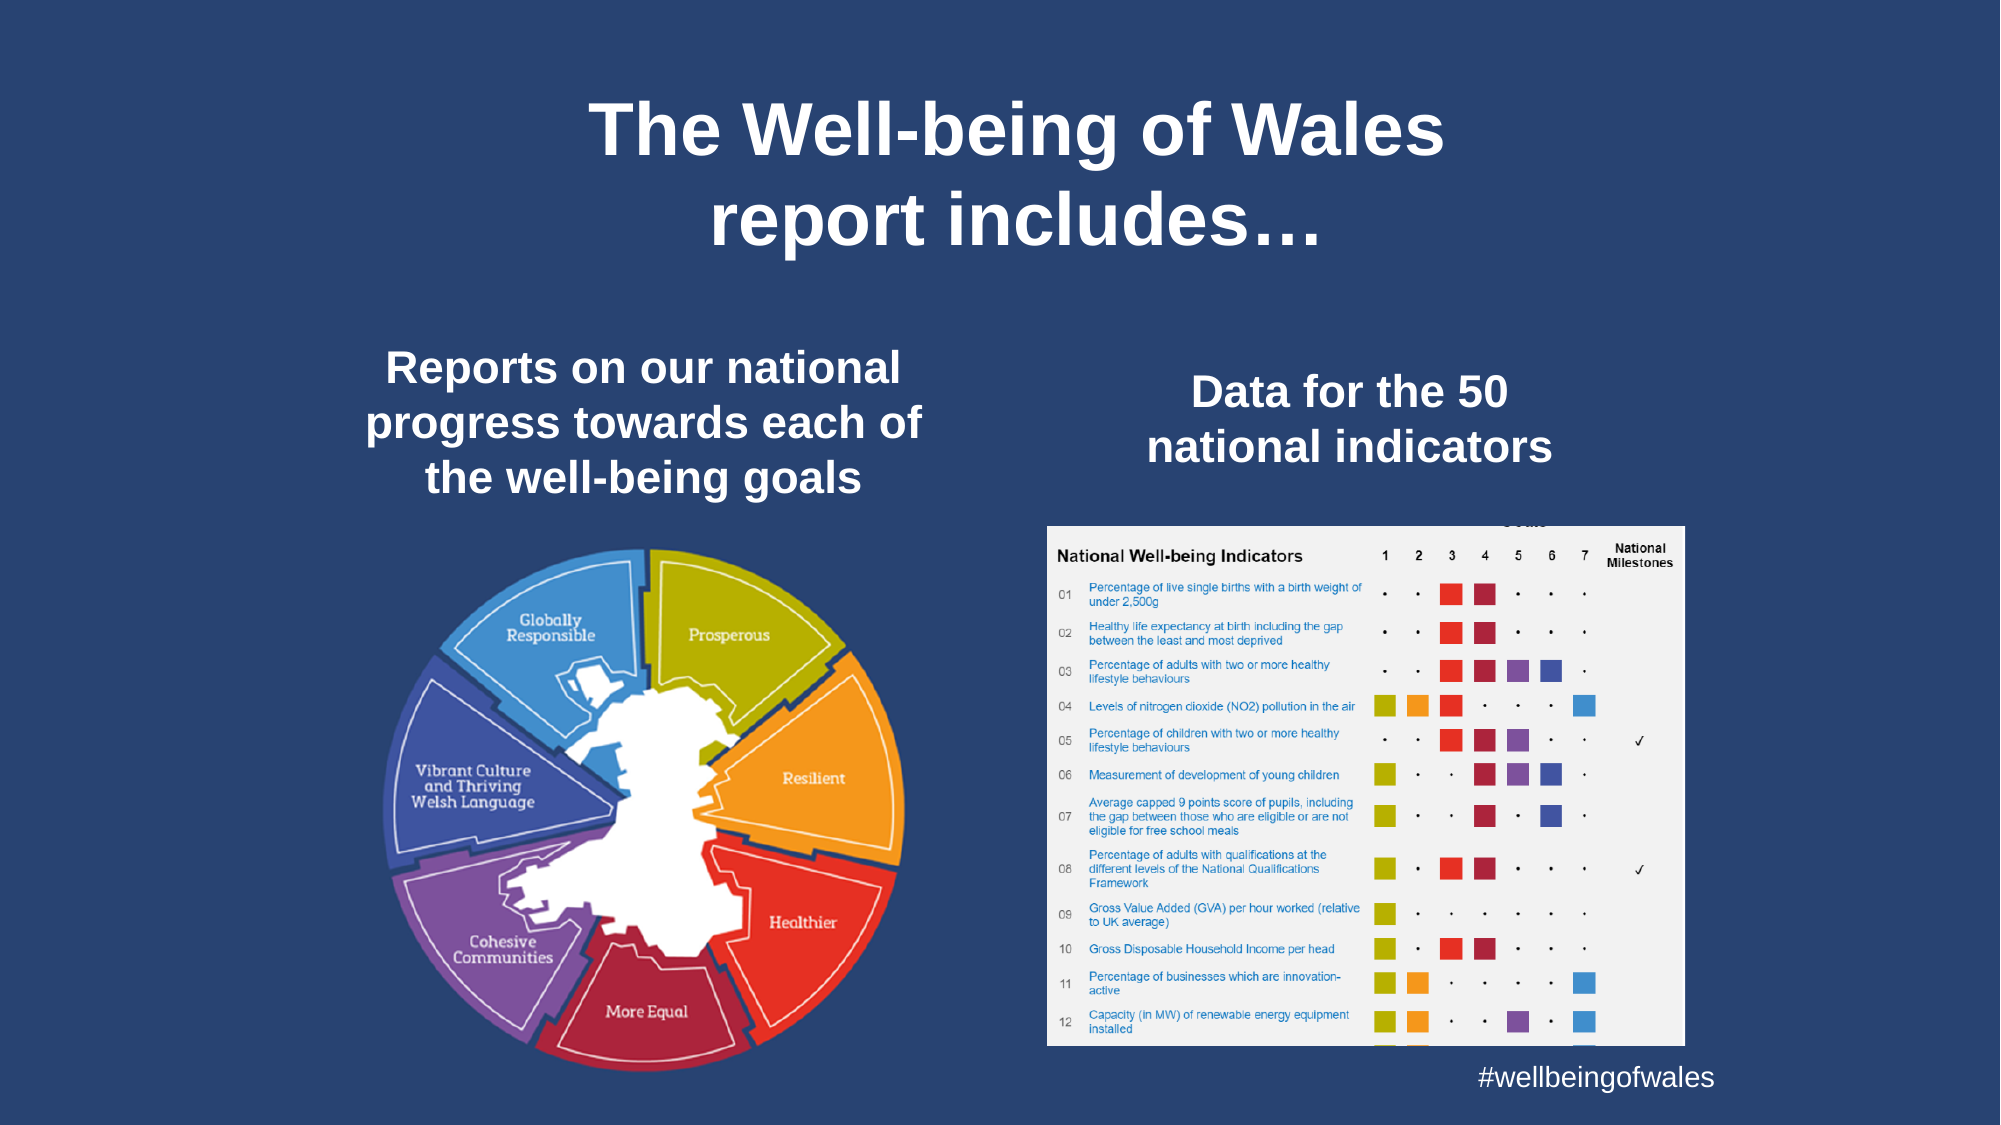

The Well-being of Wales report includes…
Reports on our national progress towards each of the well-being goals
Data for the 50 national indicators
#wellbeingofwales